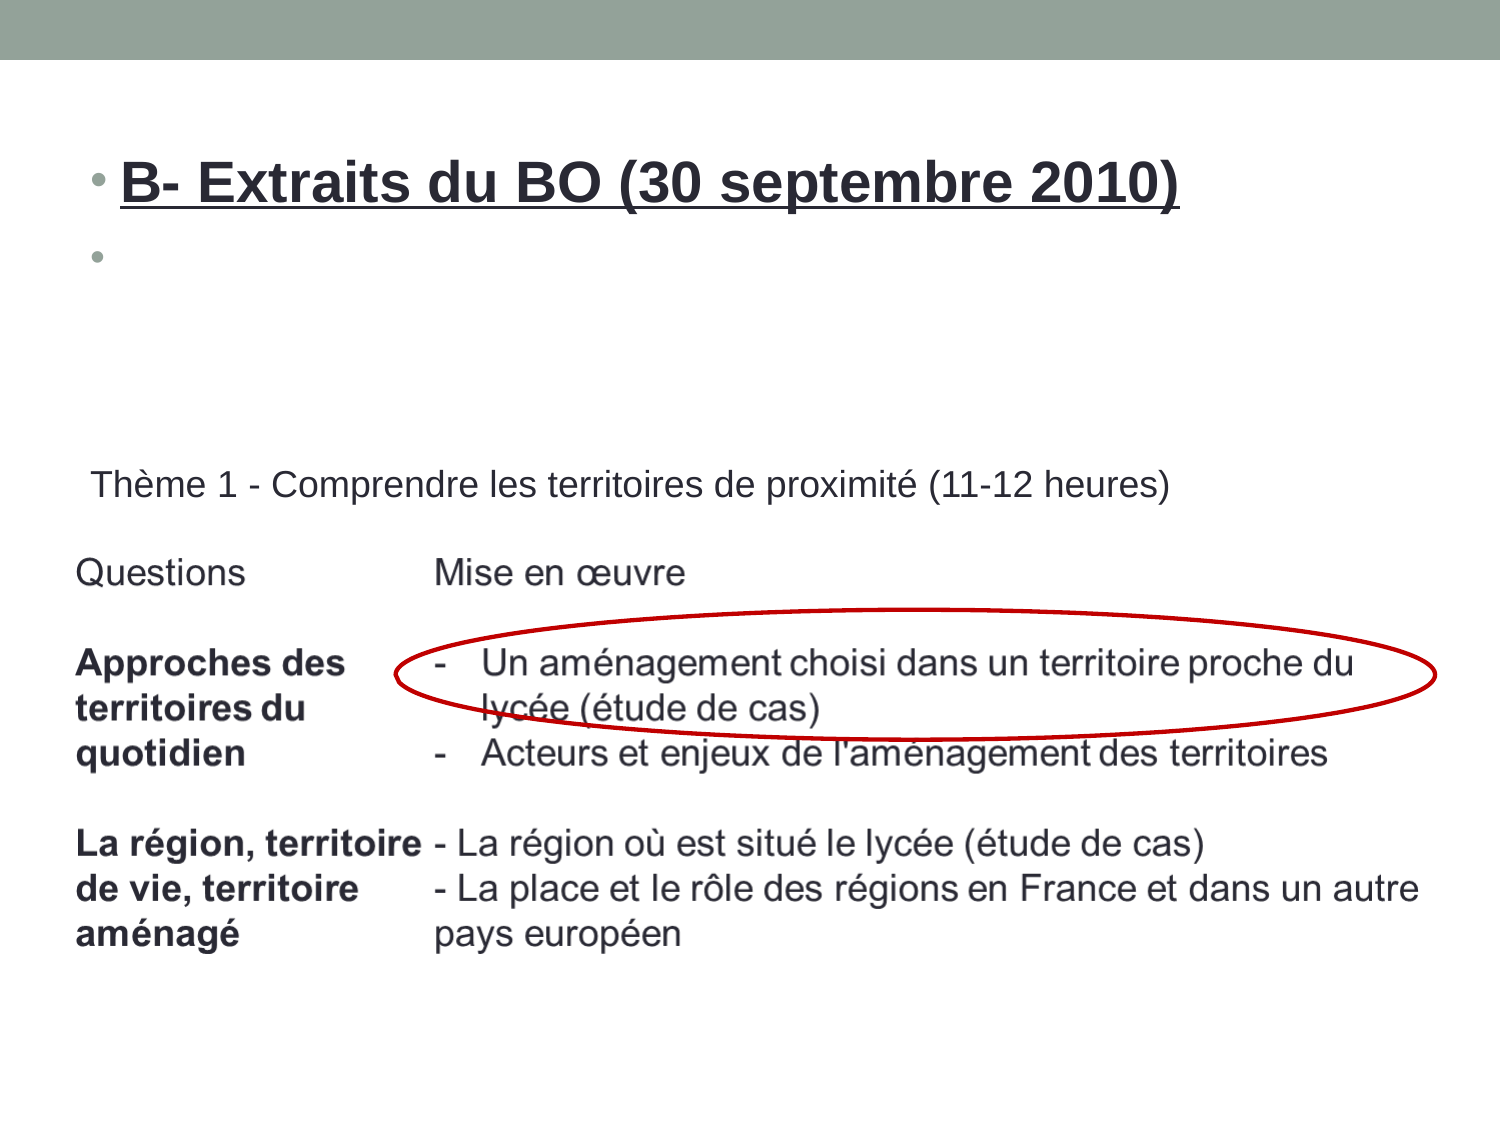

# B- Extraits du BO (30 septembre 2010)
Thème 1 - Comprendre les territoires de proximité (11-12 heures)